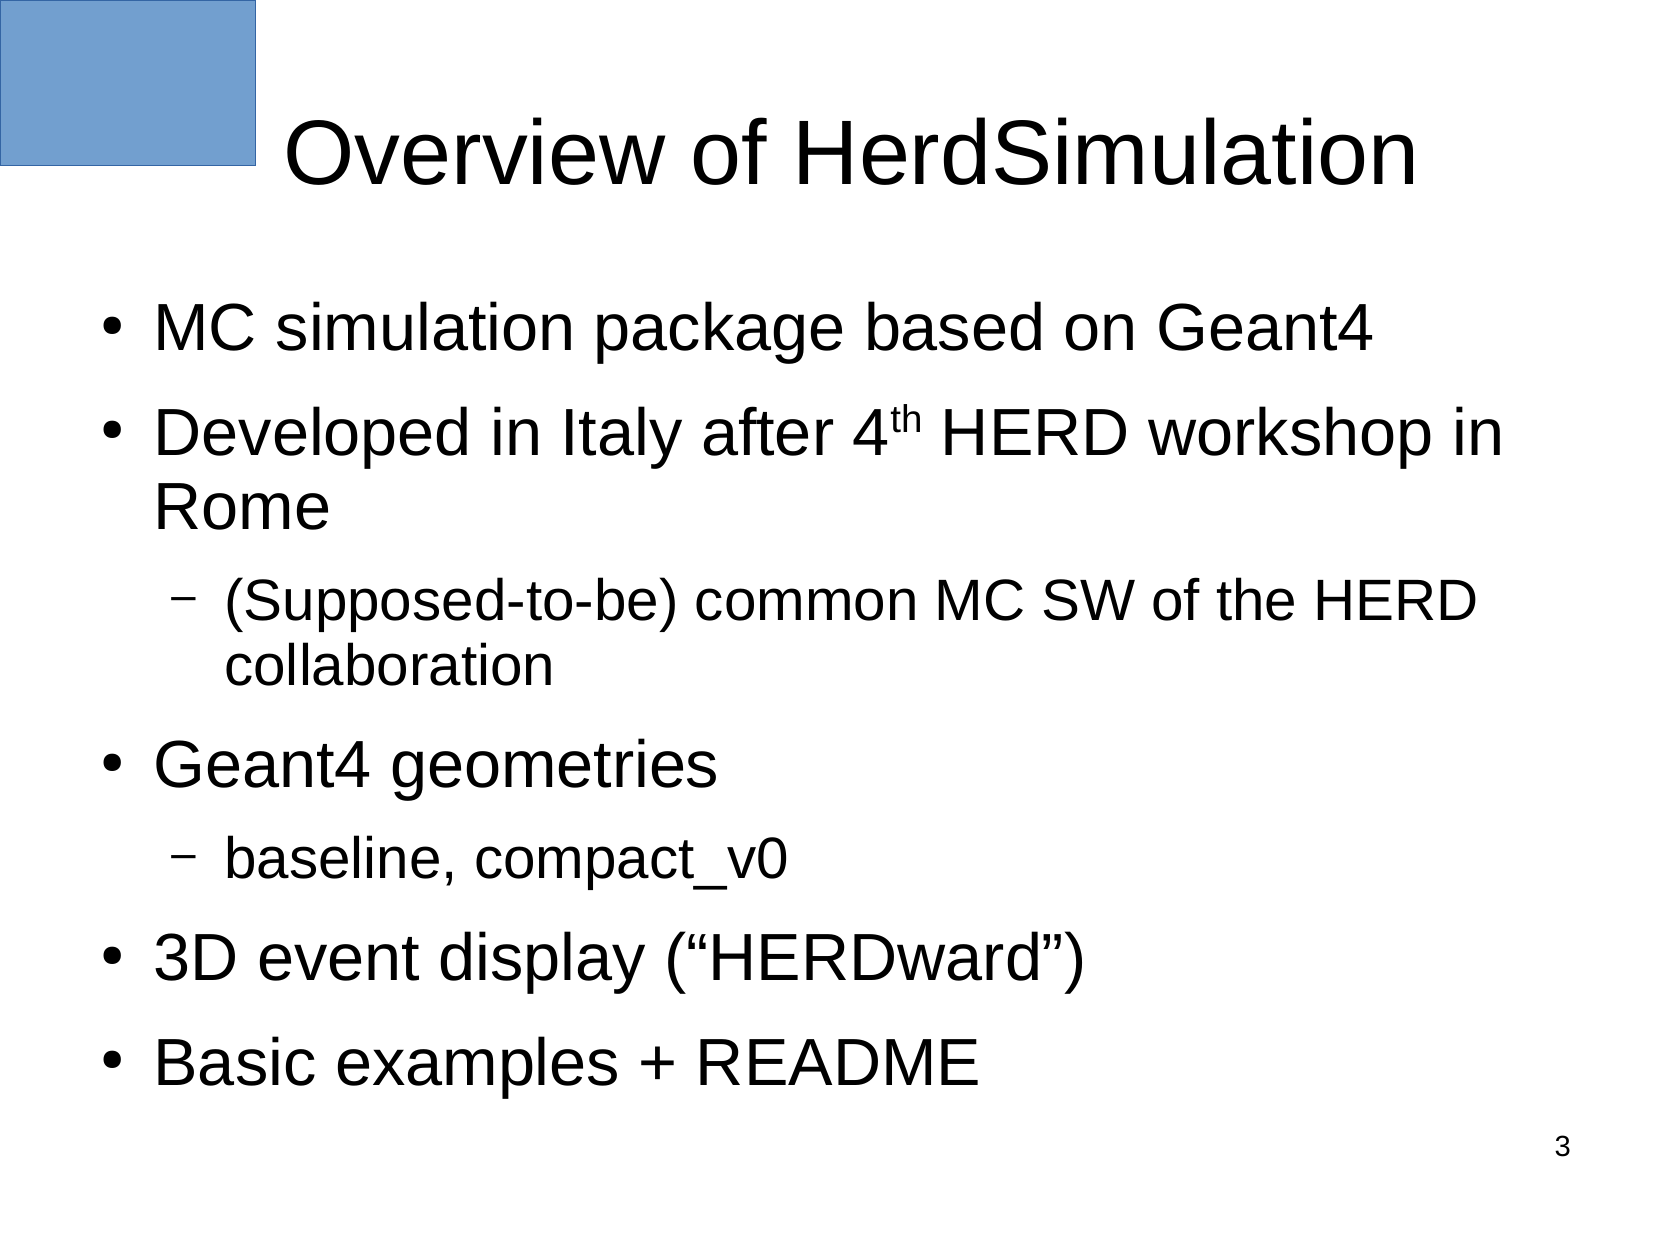

# Overview of HerdSimulation
MC simulation package based on Geant4
Developed in Italy after 4th HERD workshop in Rome
(Supposed-to-be) common MC SW of the HERD collaboration
Geant4 geometries
baseline, compact_v0
3D event display (“HERDward”)
Basic examples + README
3